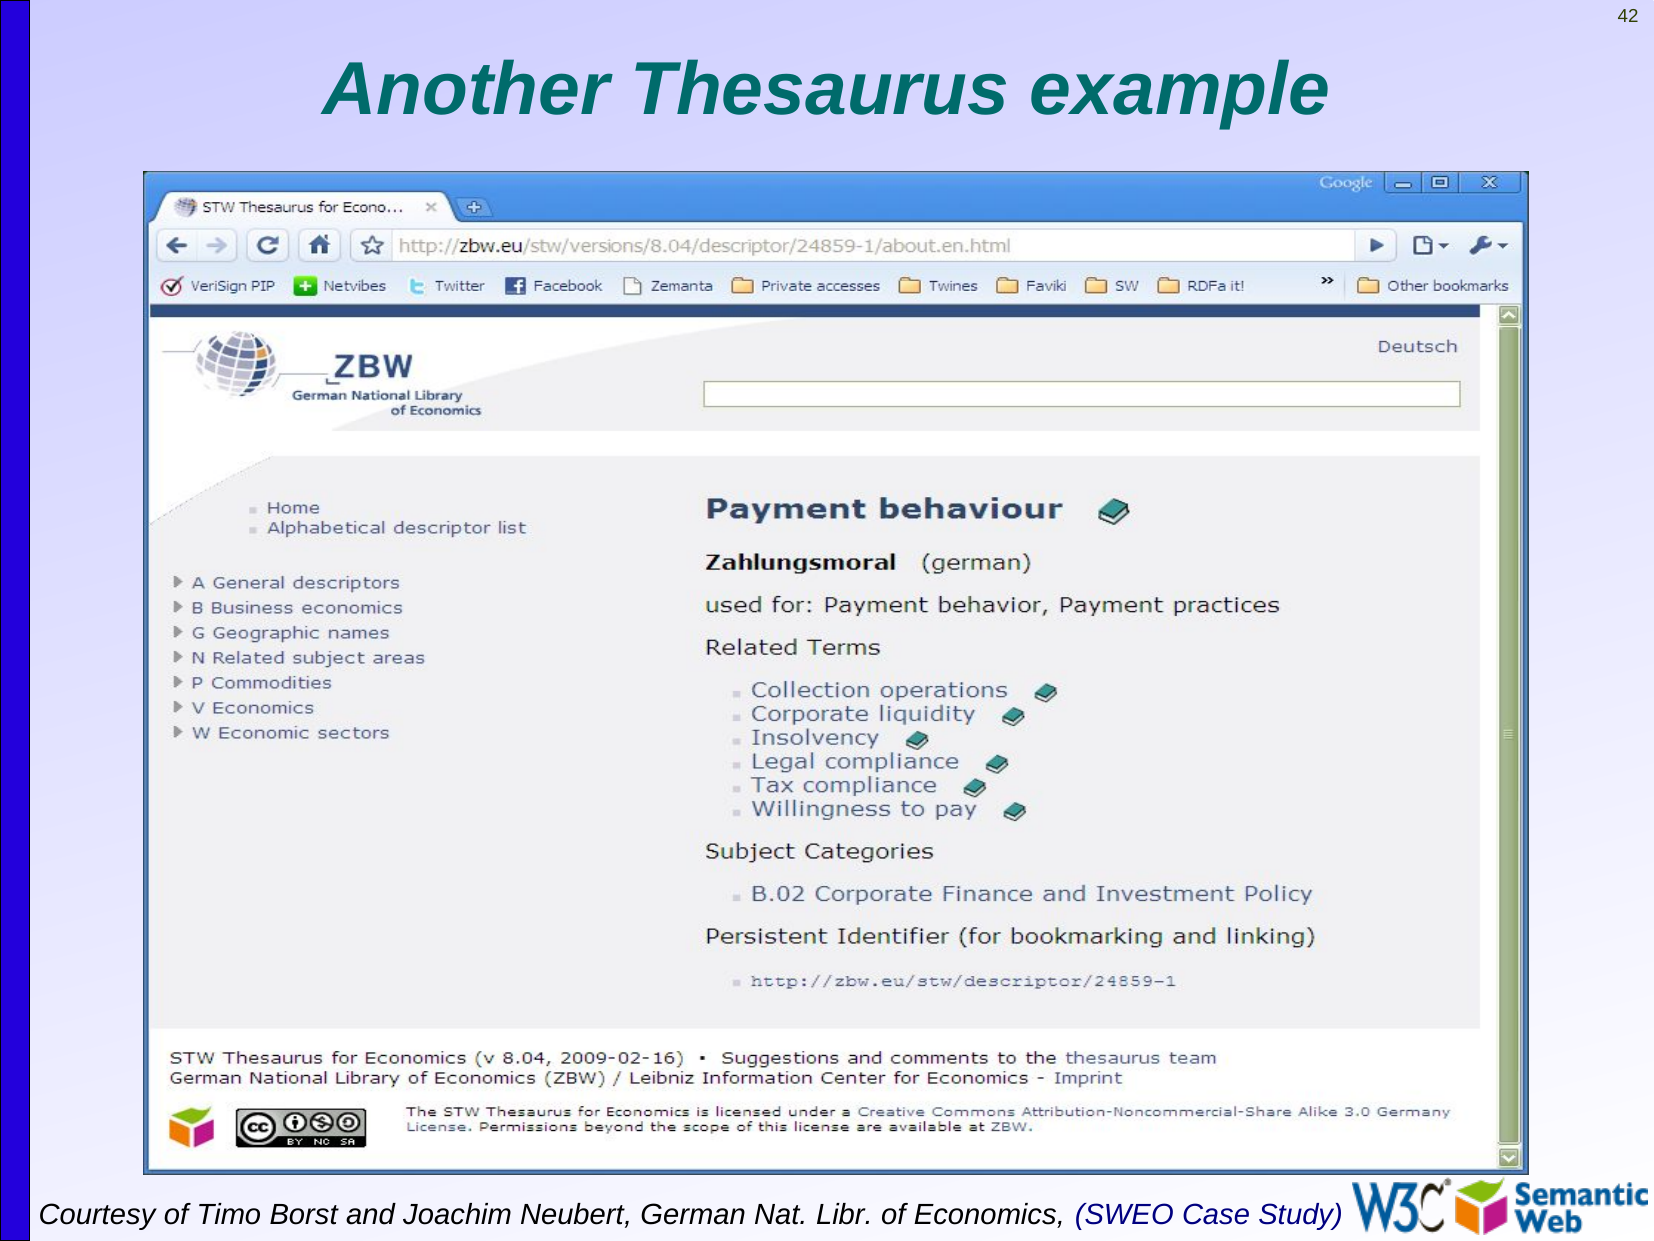

# Another Thesaurus example
Courtesy of Timo Borst and Joachim Neubert, German Nat. Libr. of Economics, (SWEO Case Study)